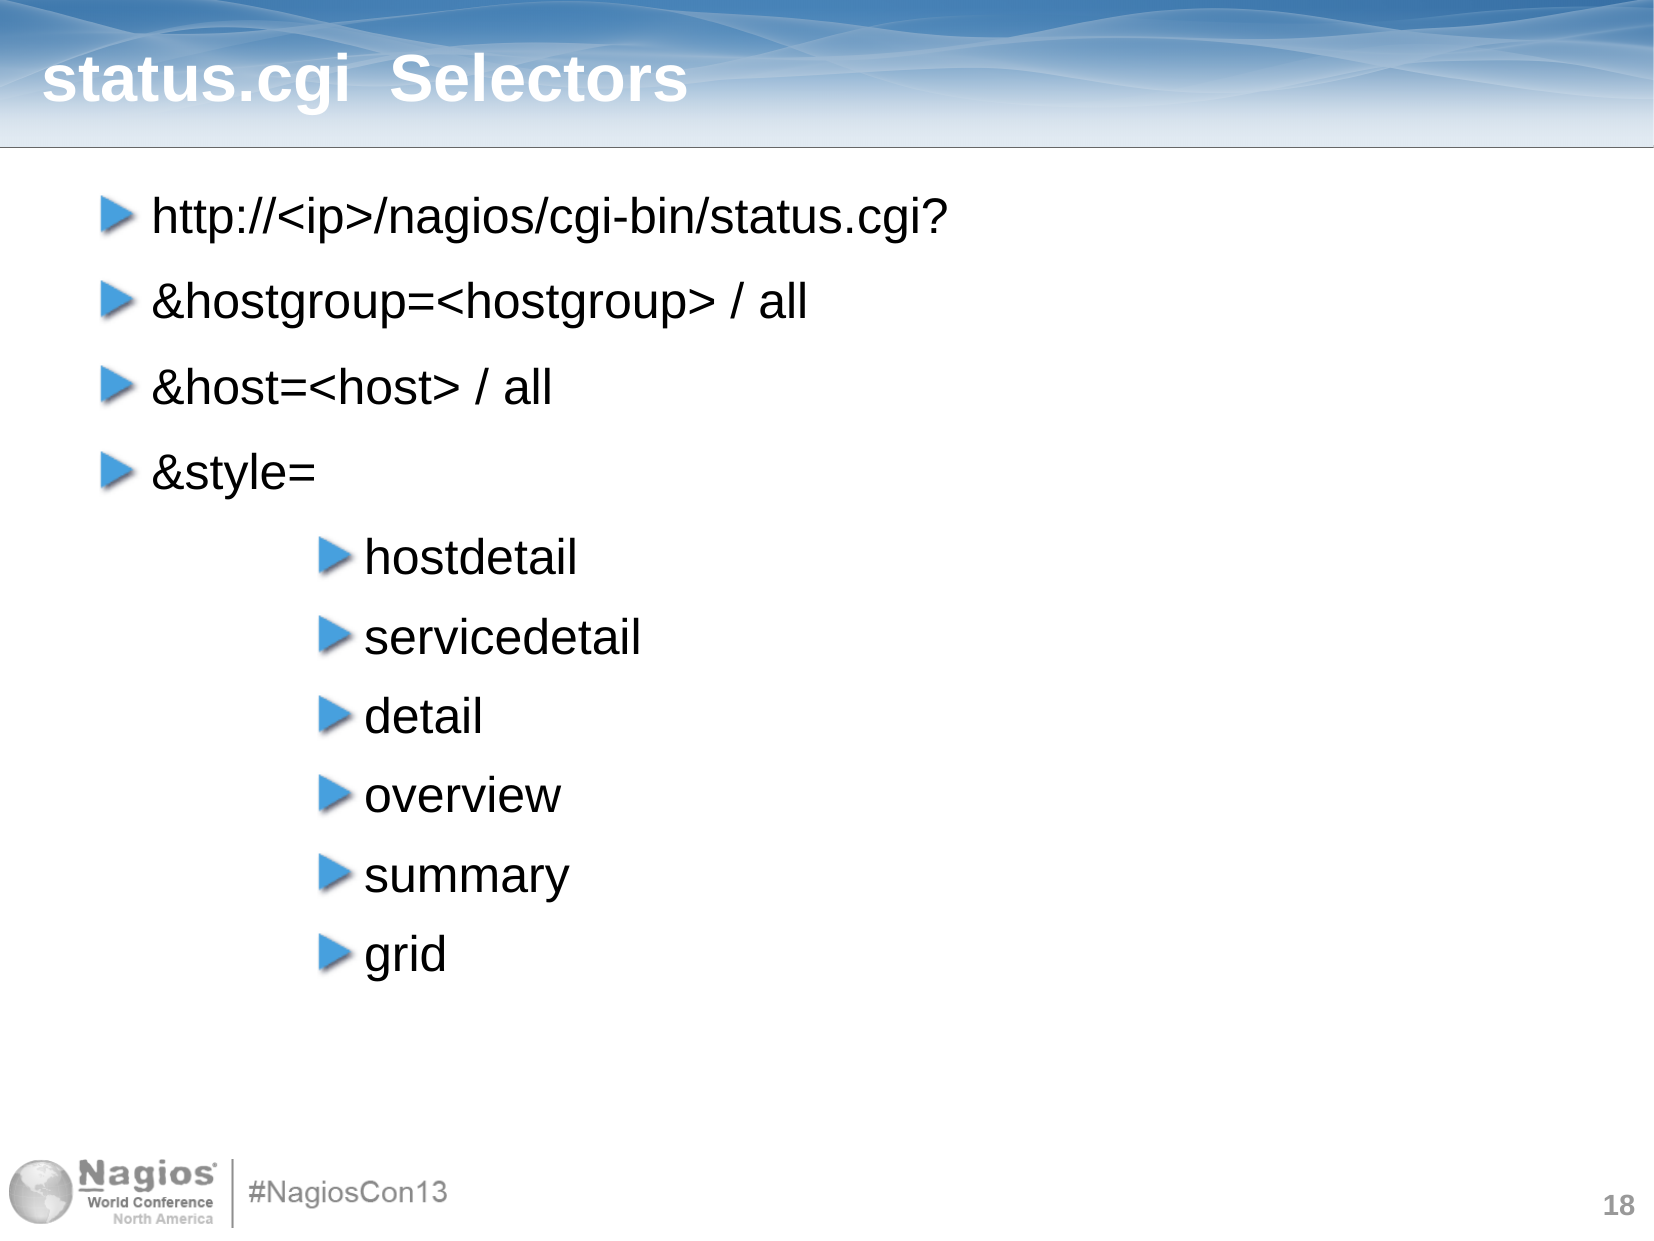

# status.cgi Selectors
http://<ip>/nagios/cgi-bin/status.cgi?
&hostgroup=<hostgroup> / all
&host=<host> / all
&style=
hostdetail
servicedetail
detail
overview
summary
grid
18